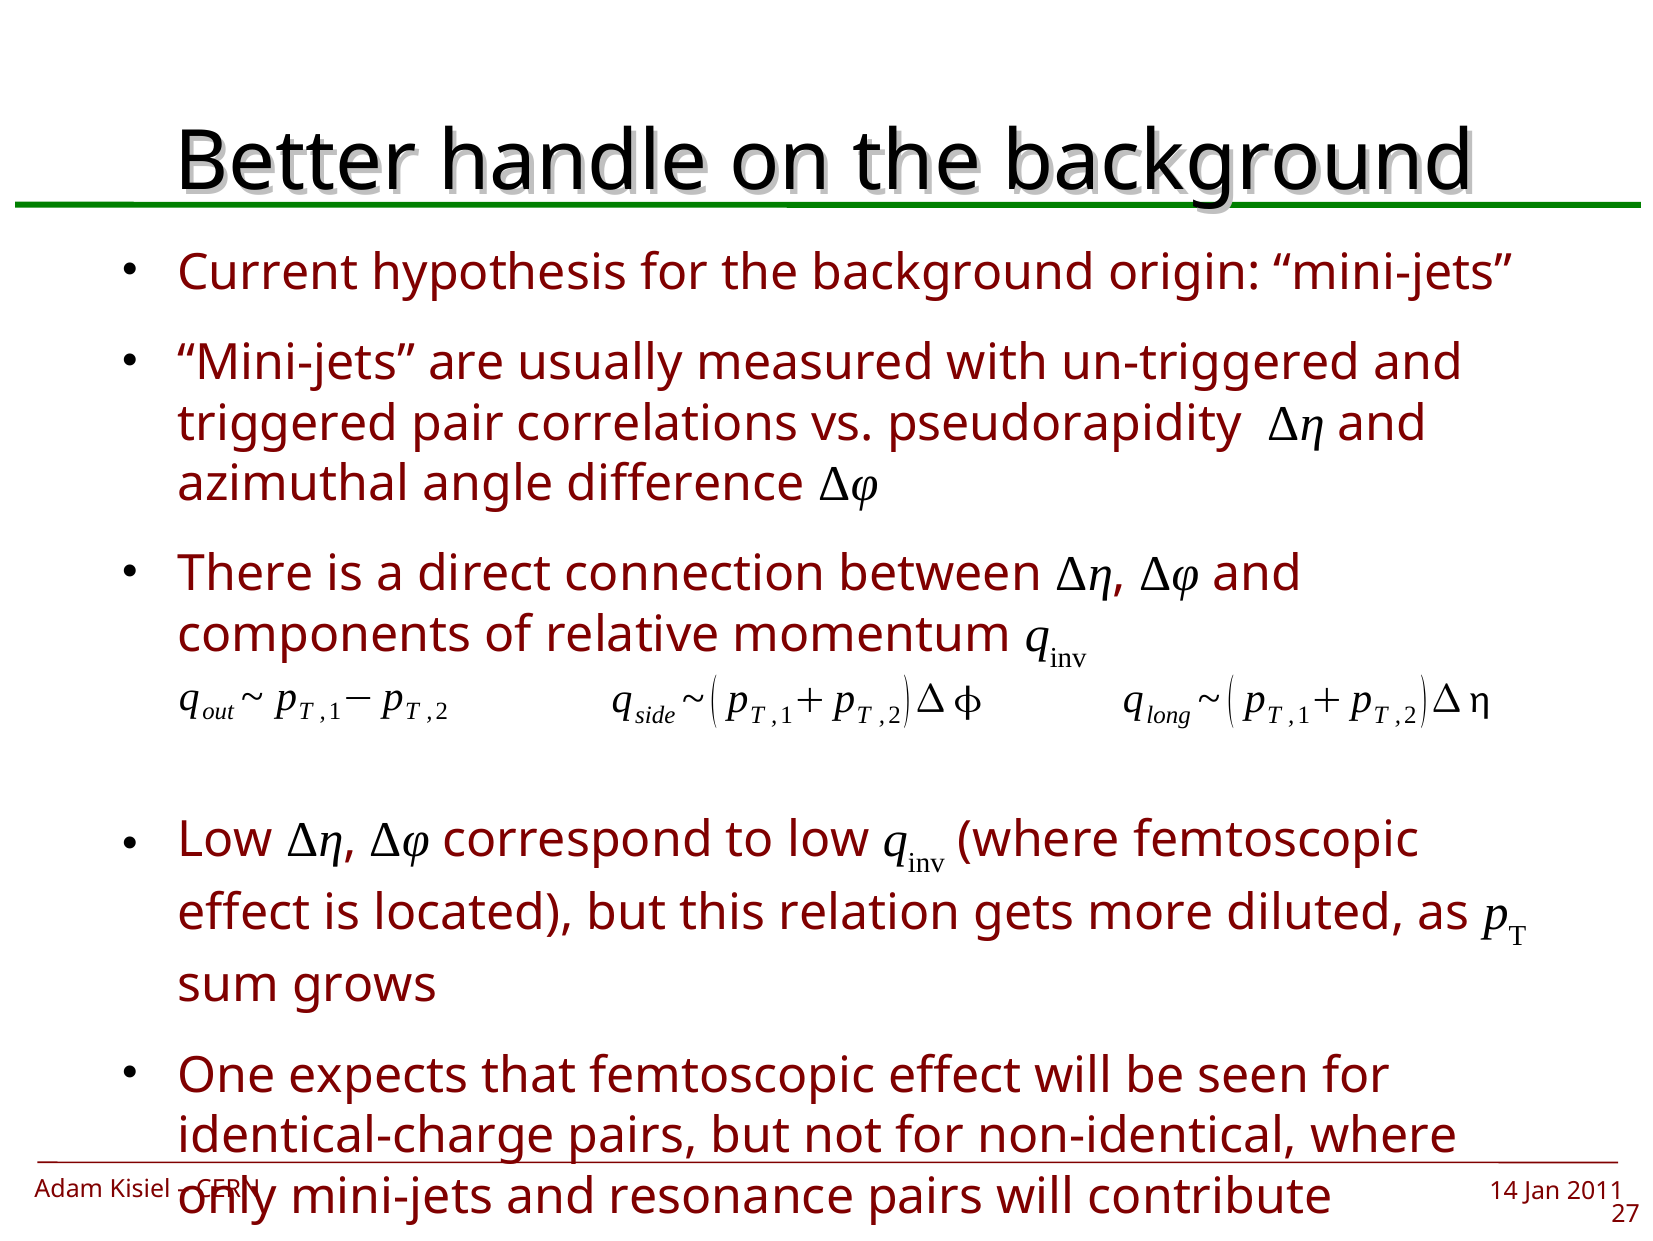

# Better handle on the background
Current hypothesis for the background origin: “mini-jets”
“Mini-jets” are usually measured with un-triggered and triggered pair correlations vs. pseudorapidity Δη and azimuthal angle difference Δφ
There is a direct connection between Δη, Δφ and components of relative momentum qinv
Low Δη, Δφ correspond to low qinv (where femtoscopic effect is located), but this relation gets more diluted, as pT sum grows
One expects that femtoscopic effect will be seen for identical-charge pairs, but not for non-identical, where only mini-jets and resonance pairs will contribute